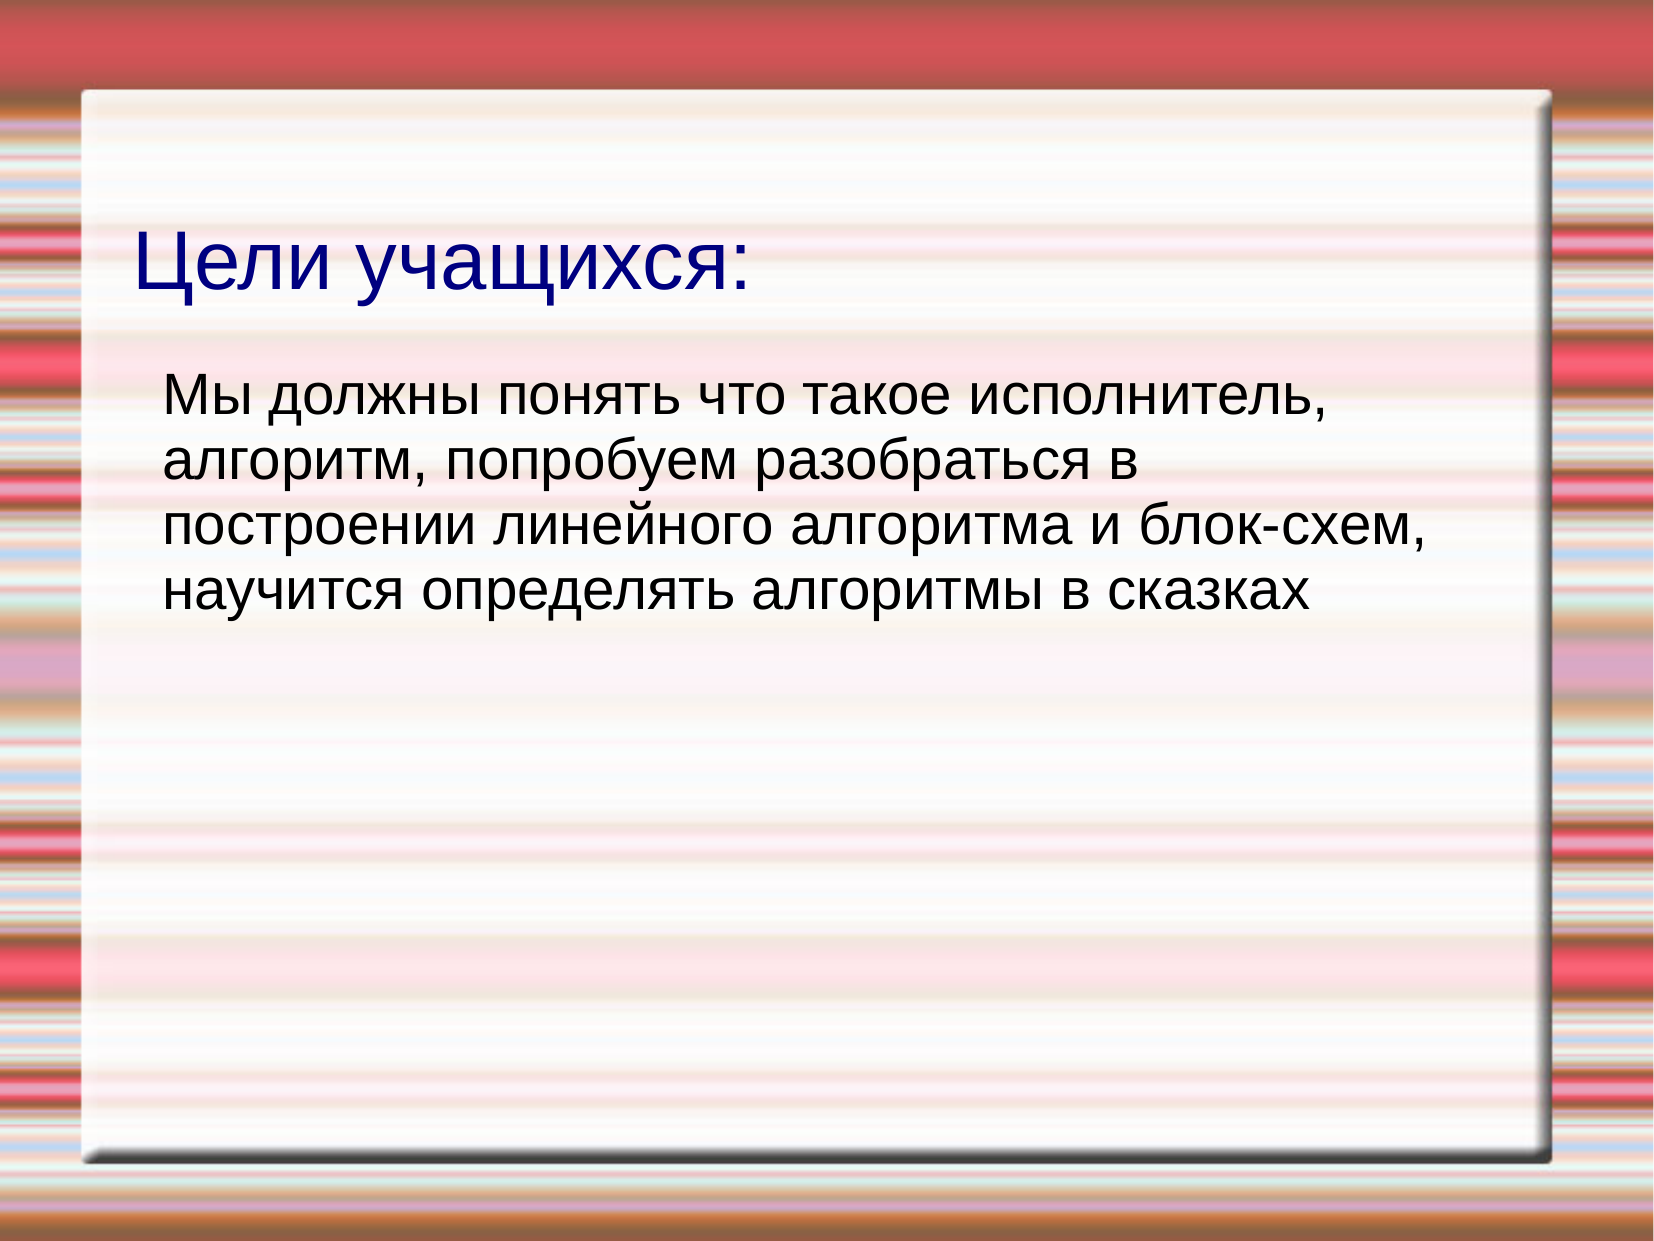

Цели учащихся:
Мы должны понять что такое исполнитель, алгоритм, попробуем разобраться в построении линейного алгоритма и блок-схем, научится определять алгоритмы в сказках